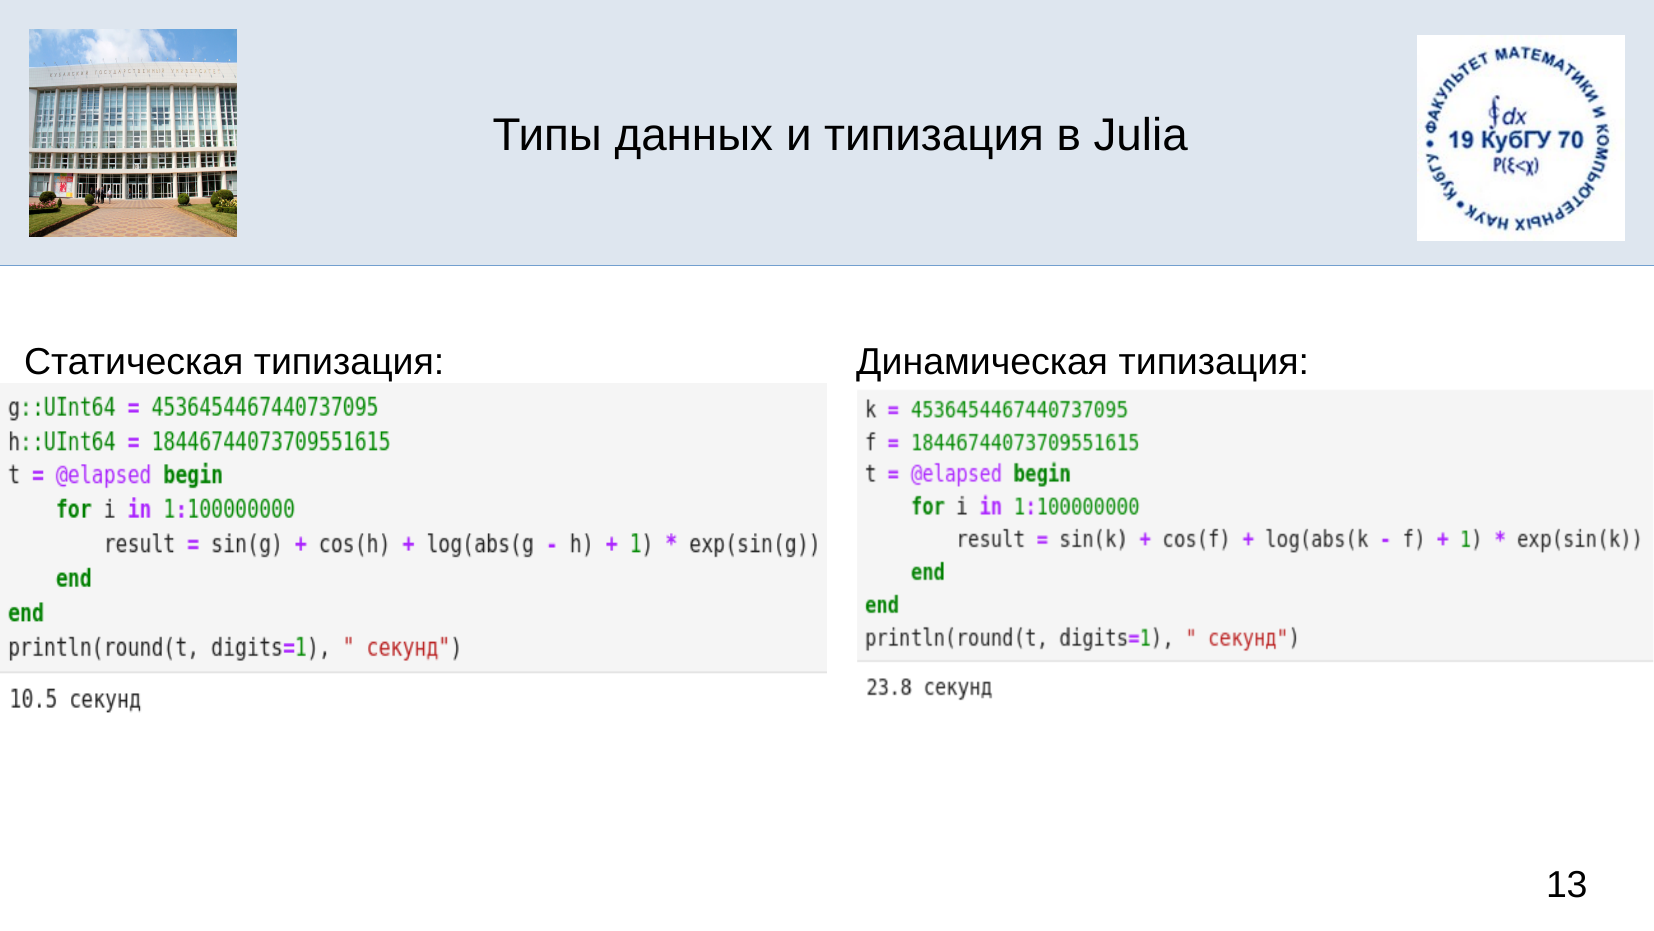

Типы данных и типизация в Julia
#
Статическая типизация:
Динамическая типизация: